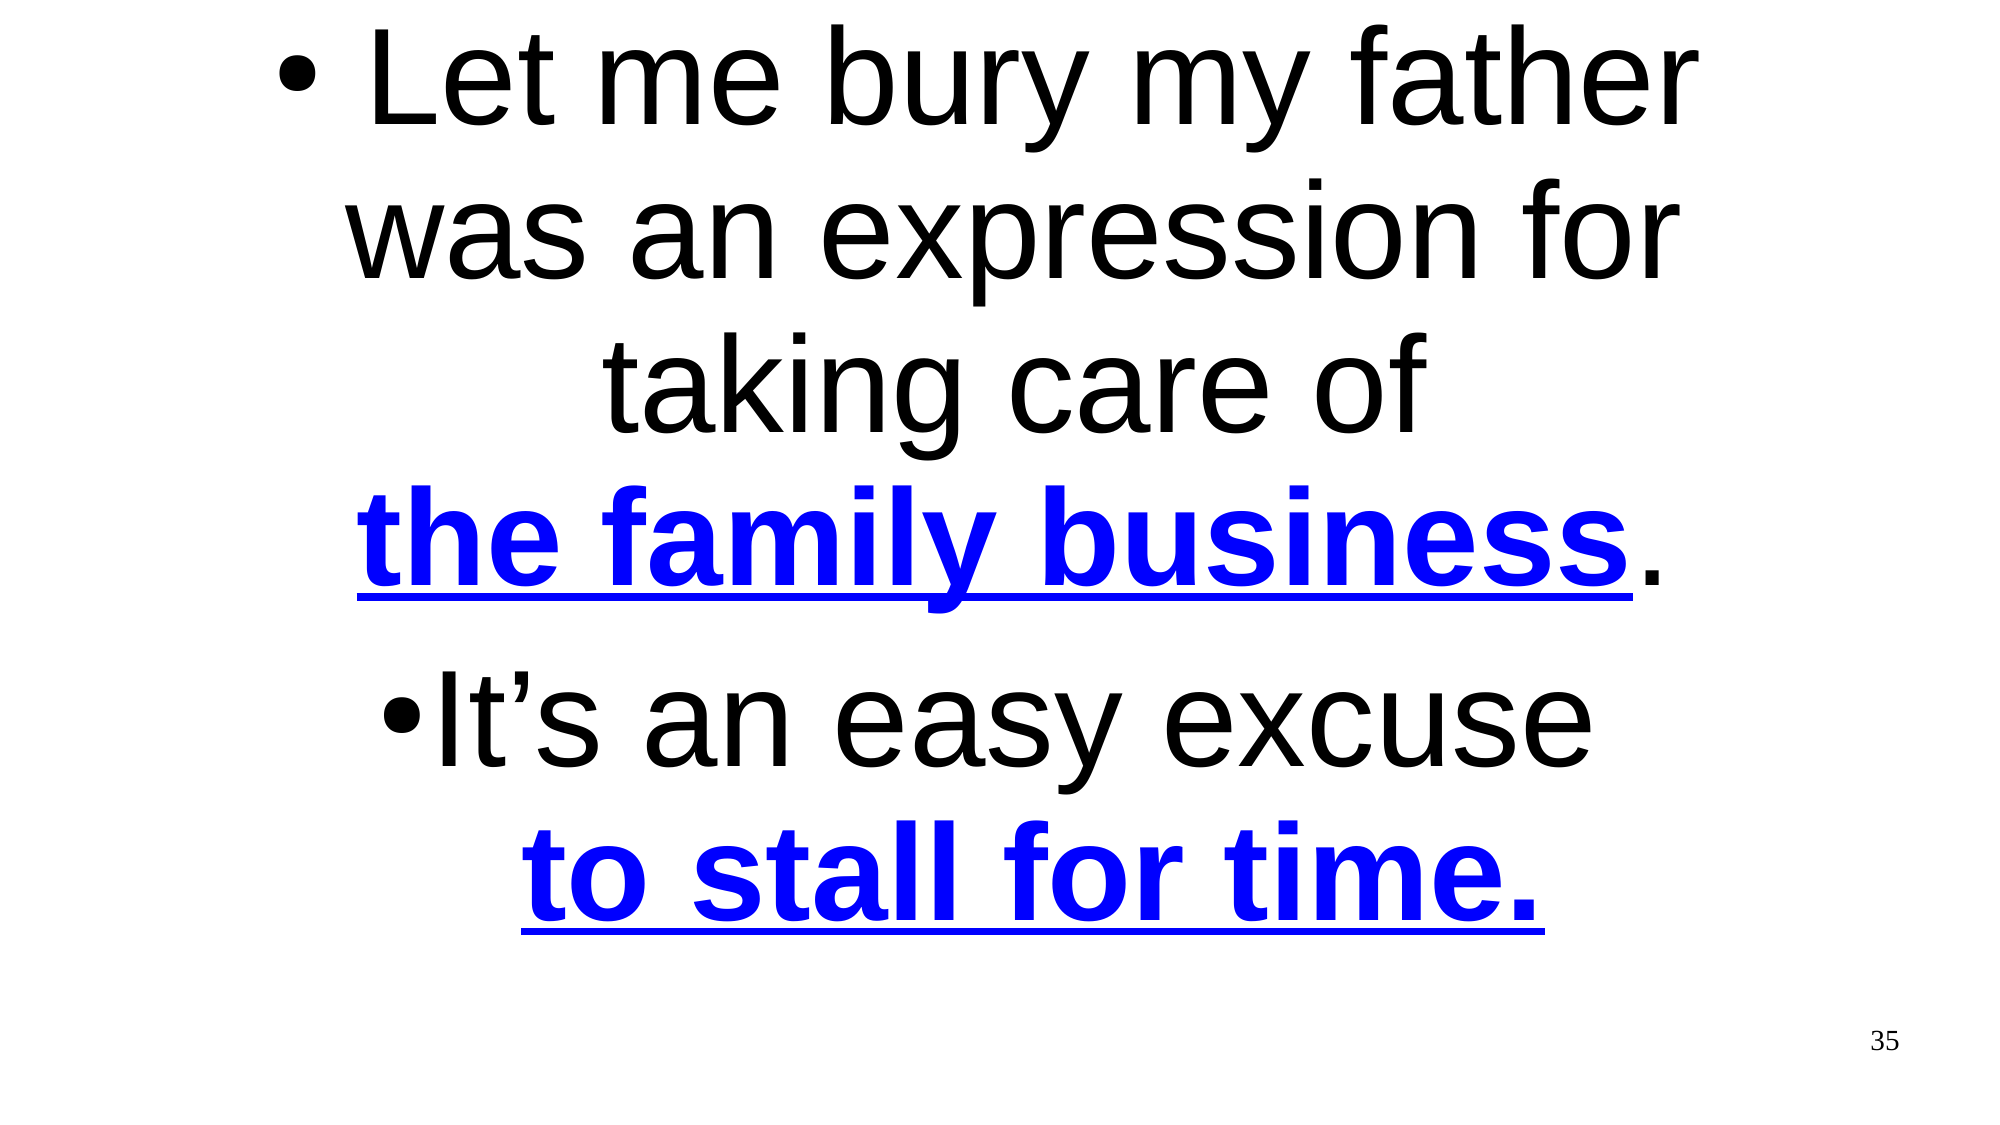

# Let me bury my father  was an expression for taking care of the family business.
It’s an easy excuse
to stall for time.
35